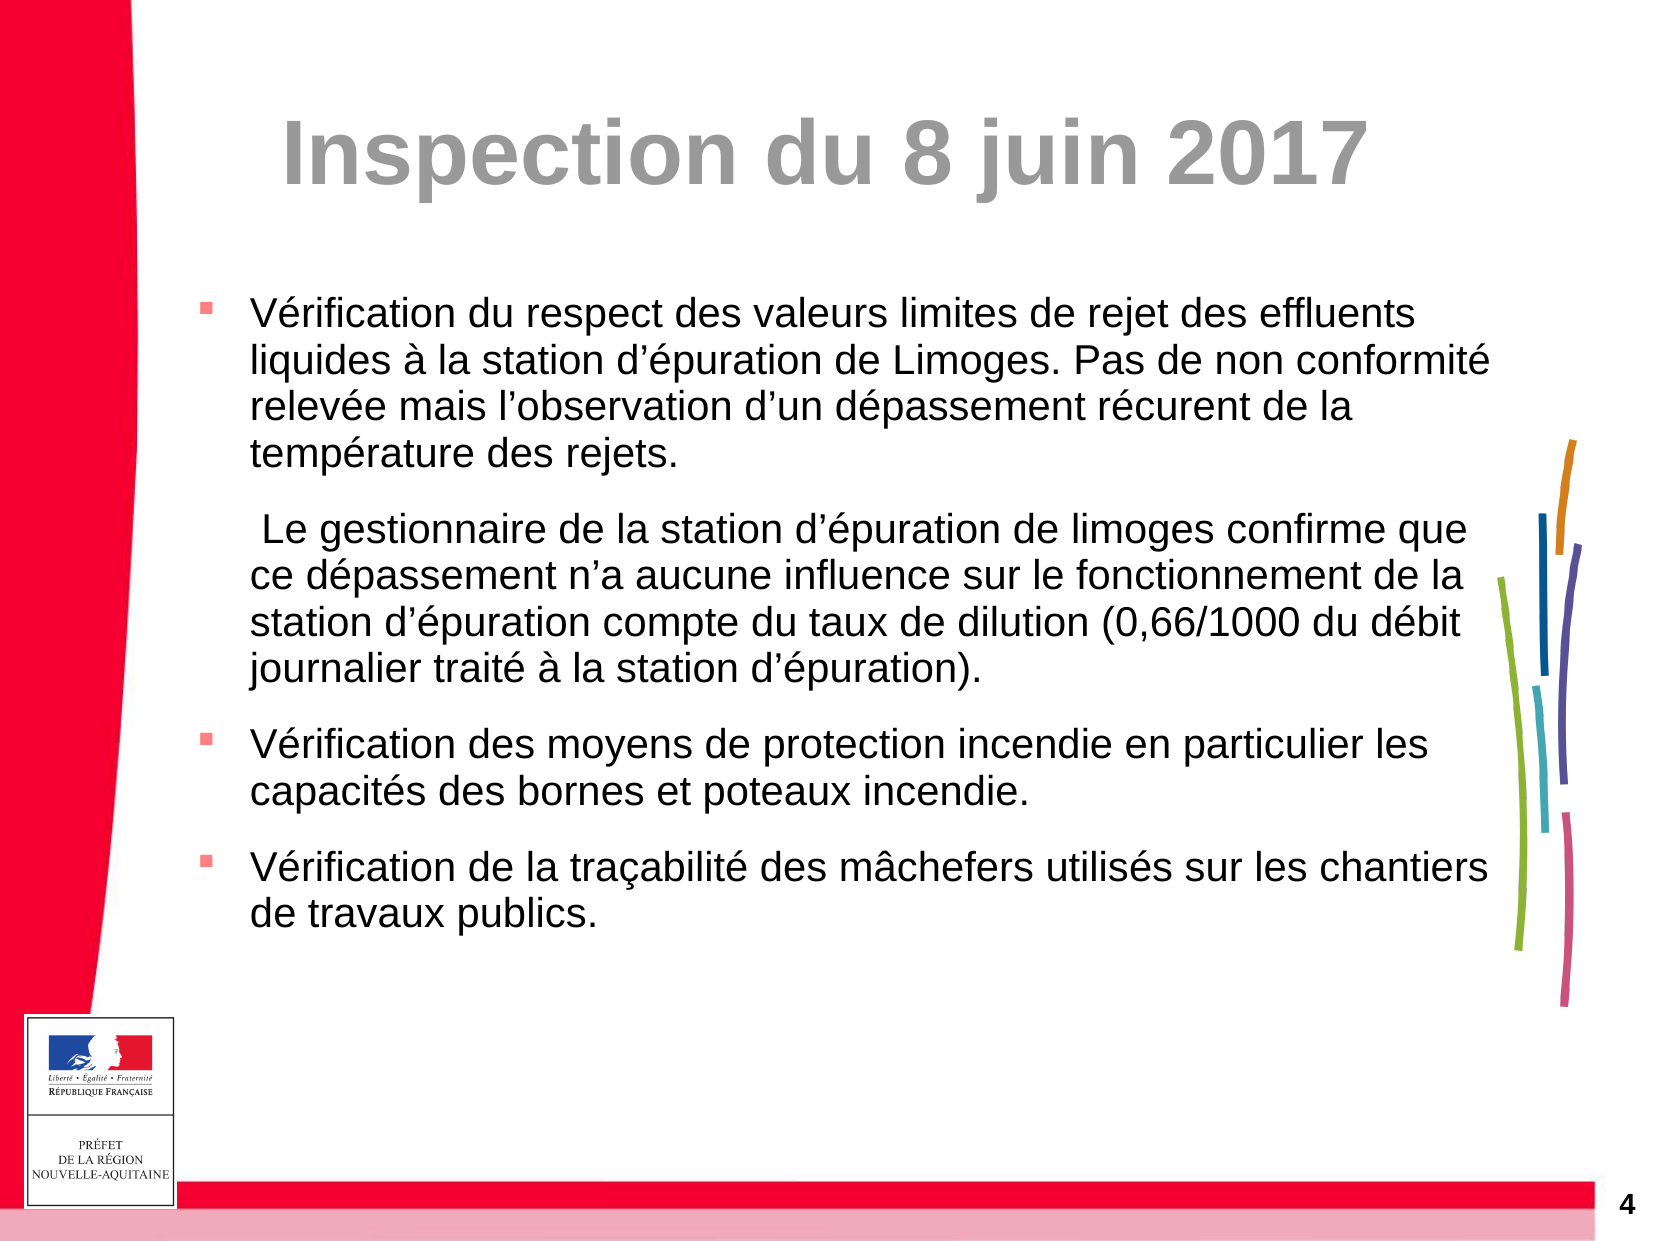

# Inspection du 8 juin 2017
Vérification du respect des valeurs limites de rejet des effluents liquides à la station d’épuration de Limoges. Pas de non conformité relevée mais l’observation d’un dépassement récurent de la température des rejets.
 Le gestionnaire de la station d’épuration de limoges confirme que ce dépassement n’a aucune influence sur le fonctionnement de la station d’épuration compte du taux de dilution (0,66/1000 du débit journalier traité à la station d’épuration).
Vérification des moyens de protection incendie en particulier les capacités des bornes et poteaux incendie.
Vérification de la traçabilité des mâchefers utilisés sur les chantiers de travaux publics.
4